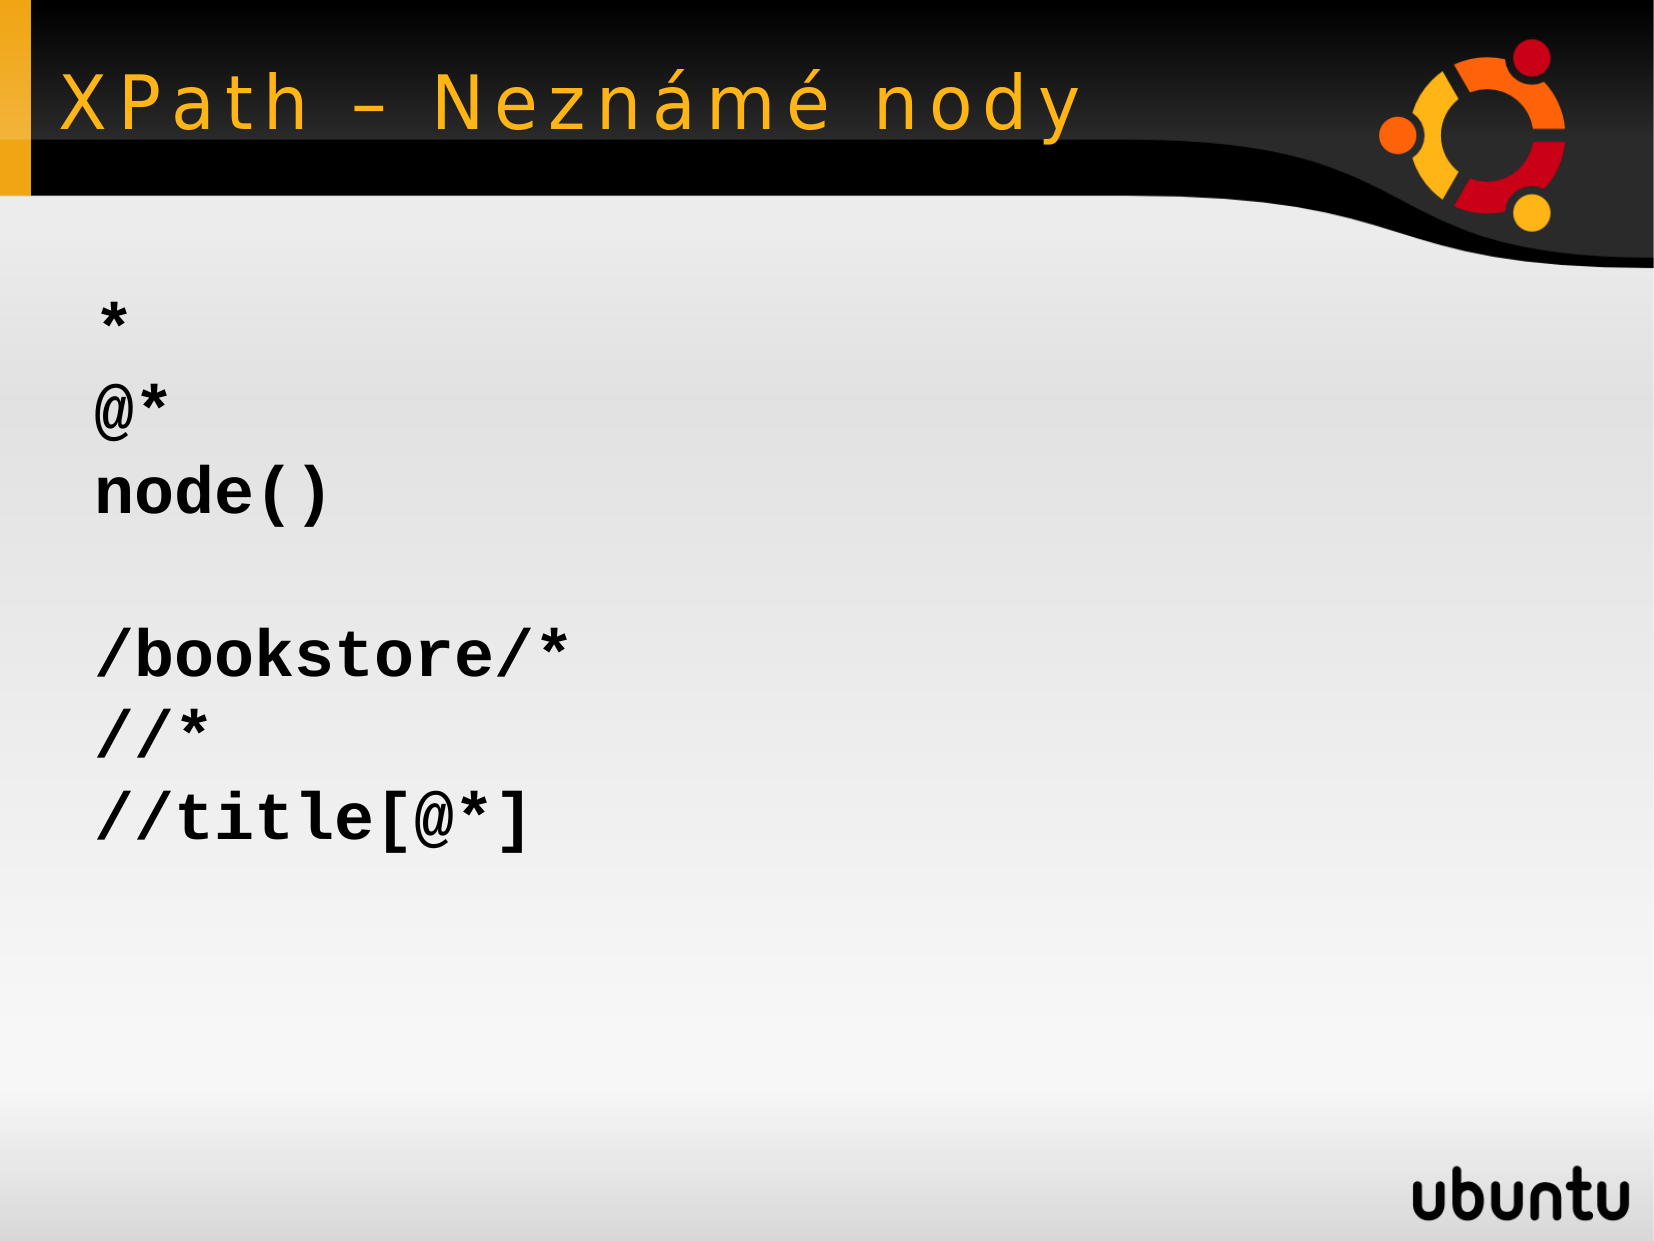

# XPath – Neznámé nody
*
@*
node()
/bookstore/*
//*
//title[@*]